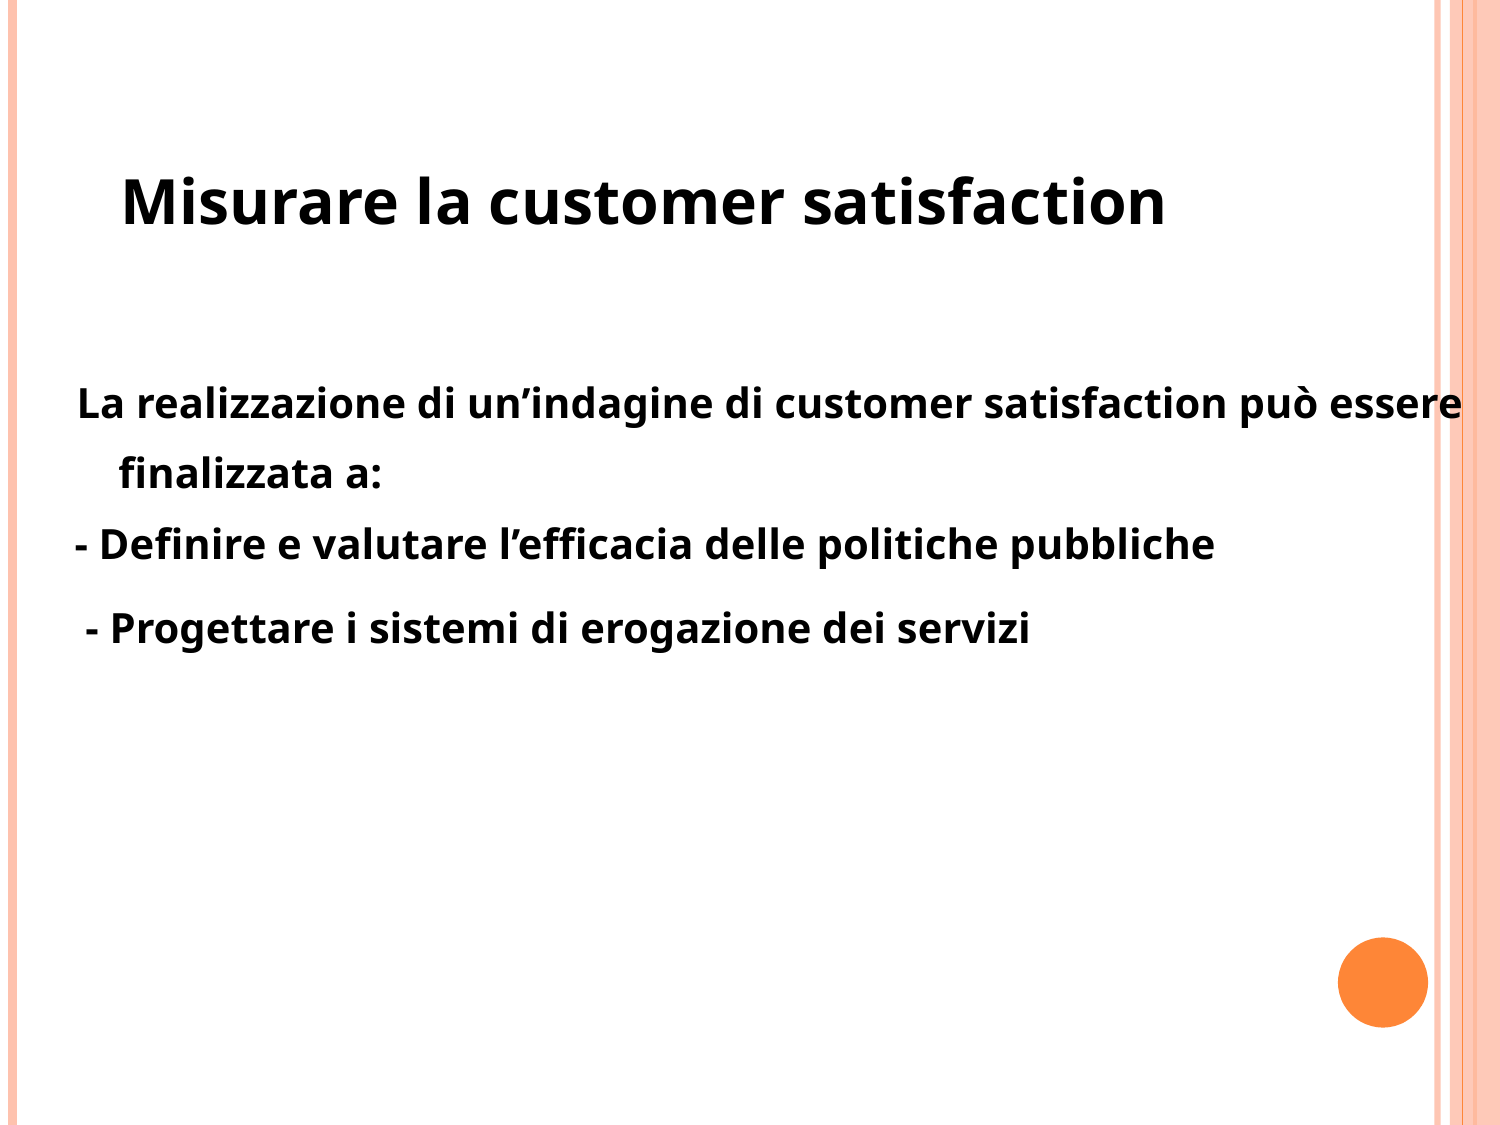

La realizzazione di un’indagine di customer satisfaction può essere 	finalizzata a:
Misurare la customer satisfaction
 - Definire e valutare l’efficacia delle politiche pubbliche
- Progettare i sistemi di erogazione dei servizi